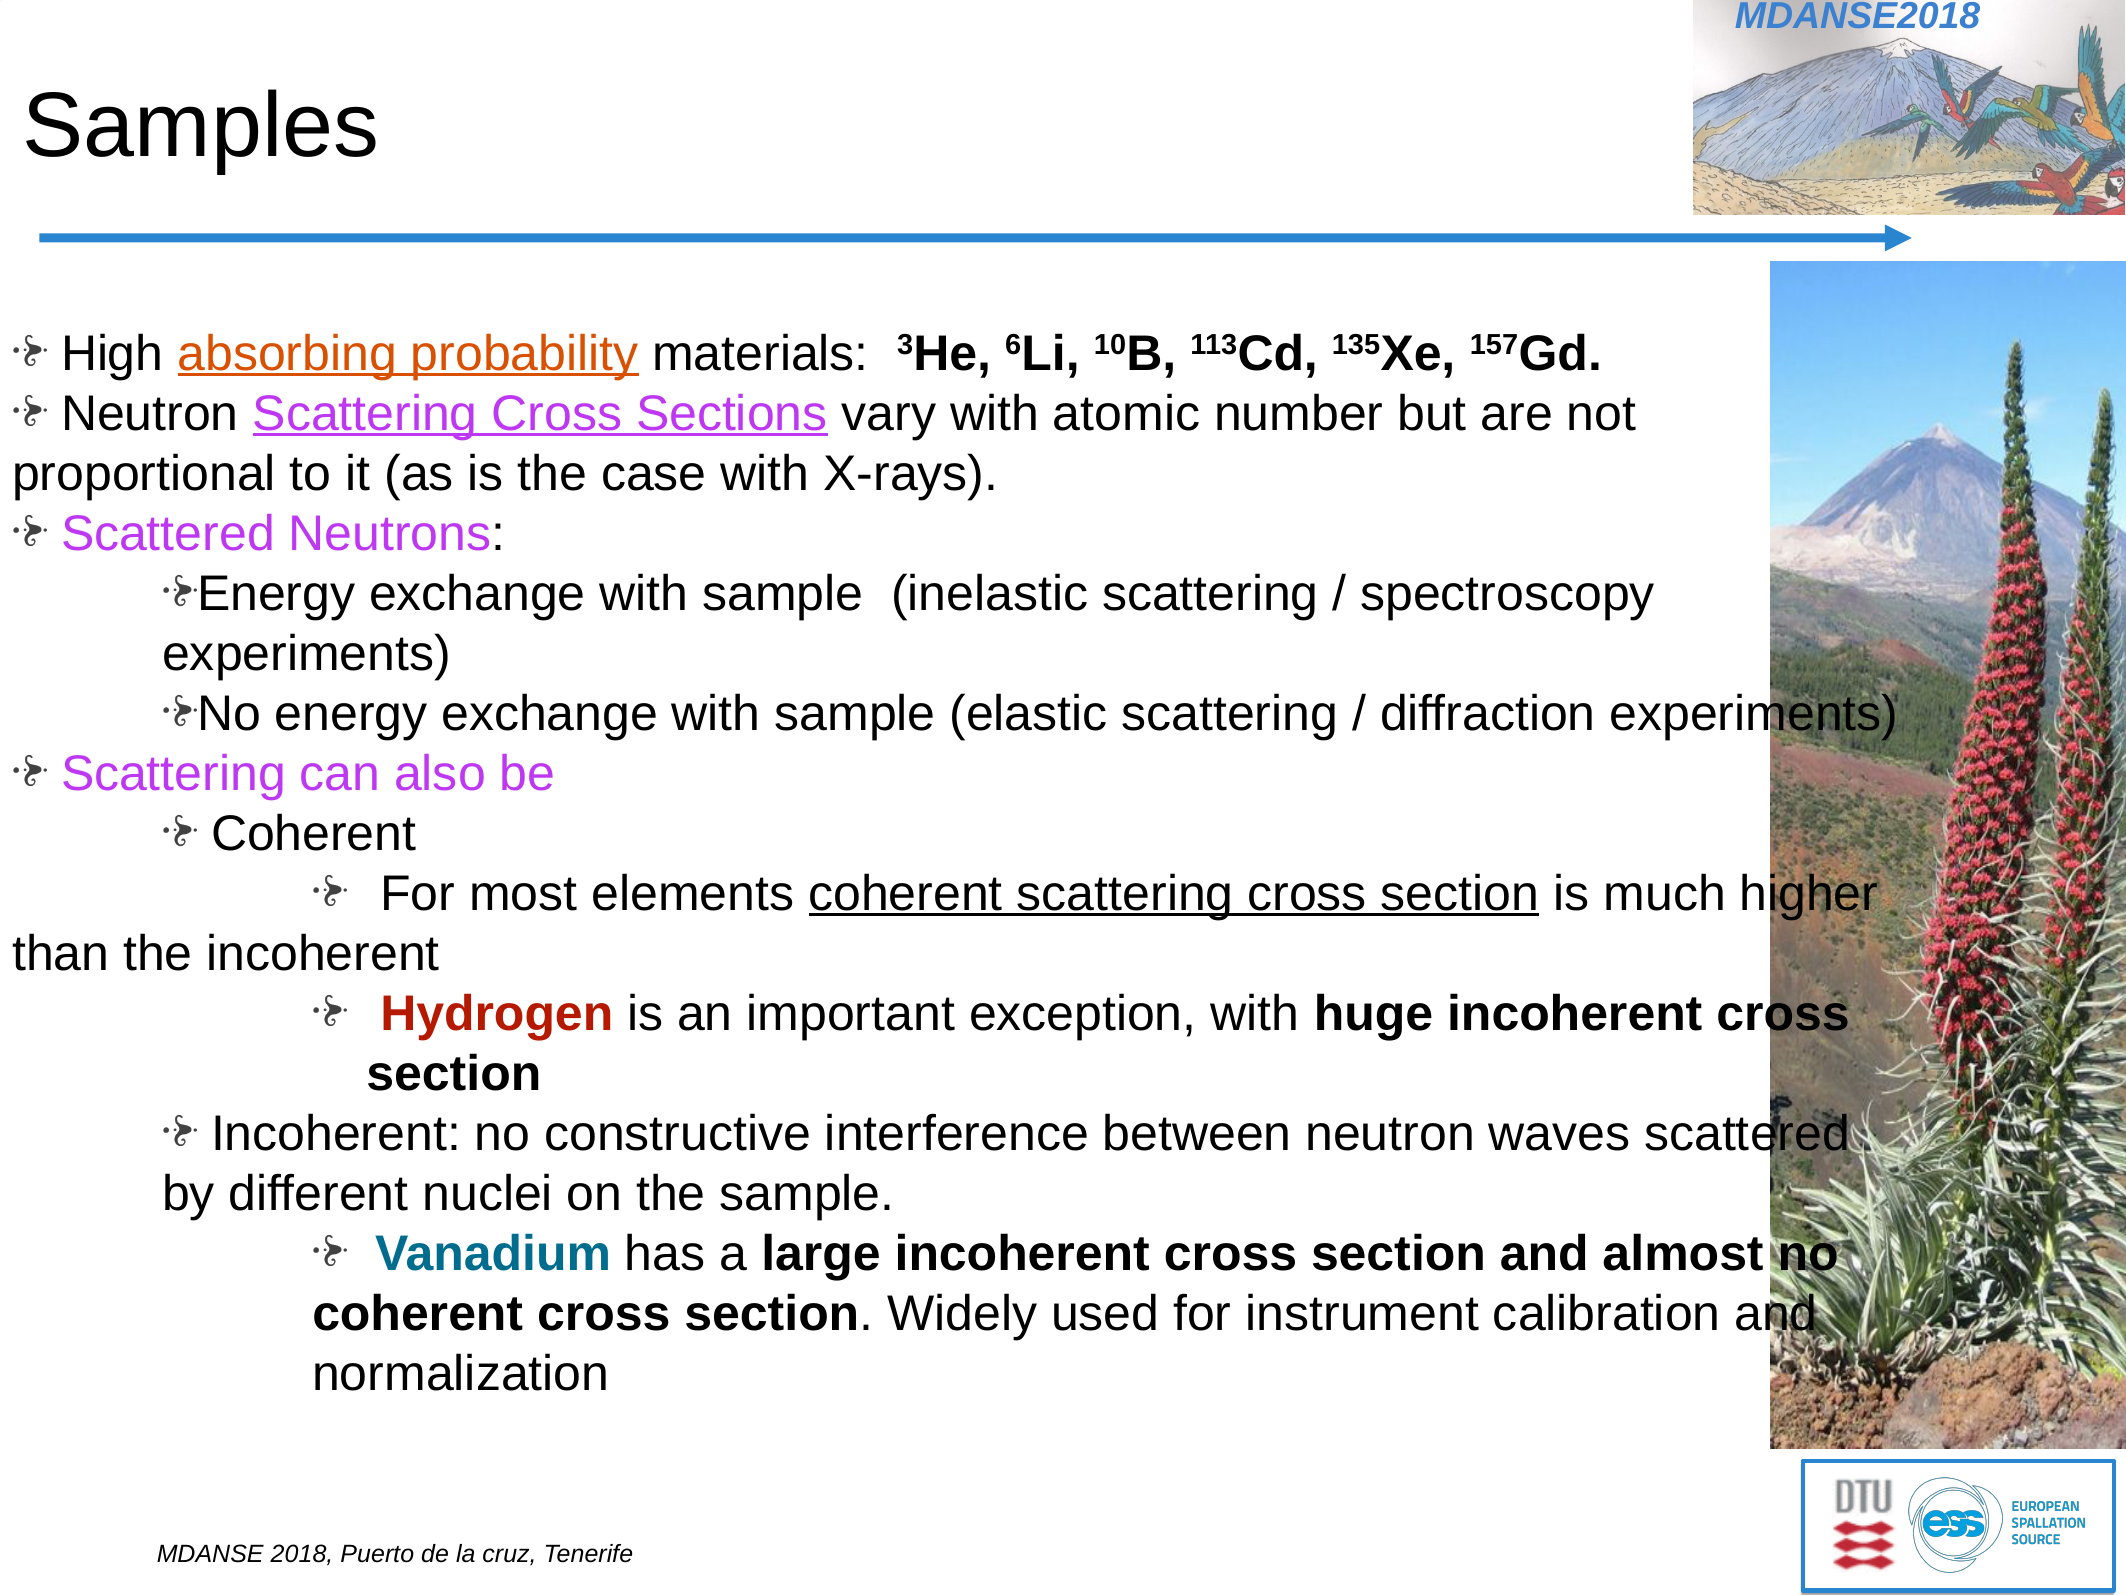

# Samples
 High absorbing probability materials: 3He, 6Li, 10B, 113Cd, 135Xe, 157Gd.
 Neutron Scattering Cross Sections vary with atomic number but are not proportional to it (as is the case with X-rays).
 Scattered Neutrons:
Energy exchange with sample (inelastic scattering / spectroscopy experiments)
No energy exchange with sample (elastic scattering / diffraction experiments)
 Scattering can also be
 Coherent
 For most elements coherent scattering cross section is much higher
than the incoherent
 Hydrogen is an important exception, with huge incoherent cross section
 Incoherent: no constructive interference between neutron waves scattered by different nuclei on the sample.
 Vanadium has a large incoherent cross section and almost no coherent cross section. Widely used for instrument calibration and normalization